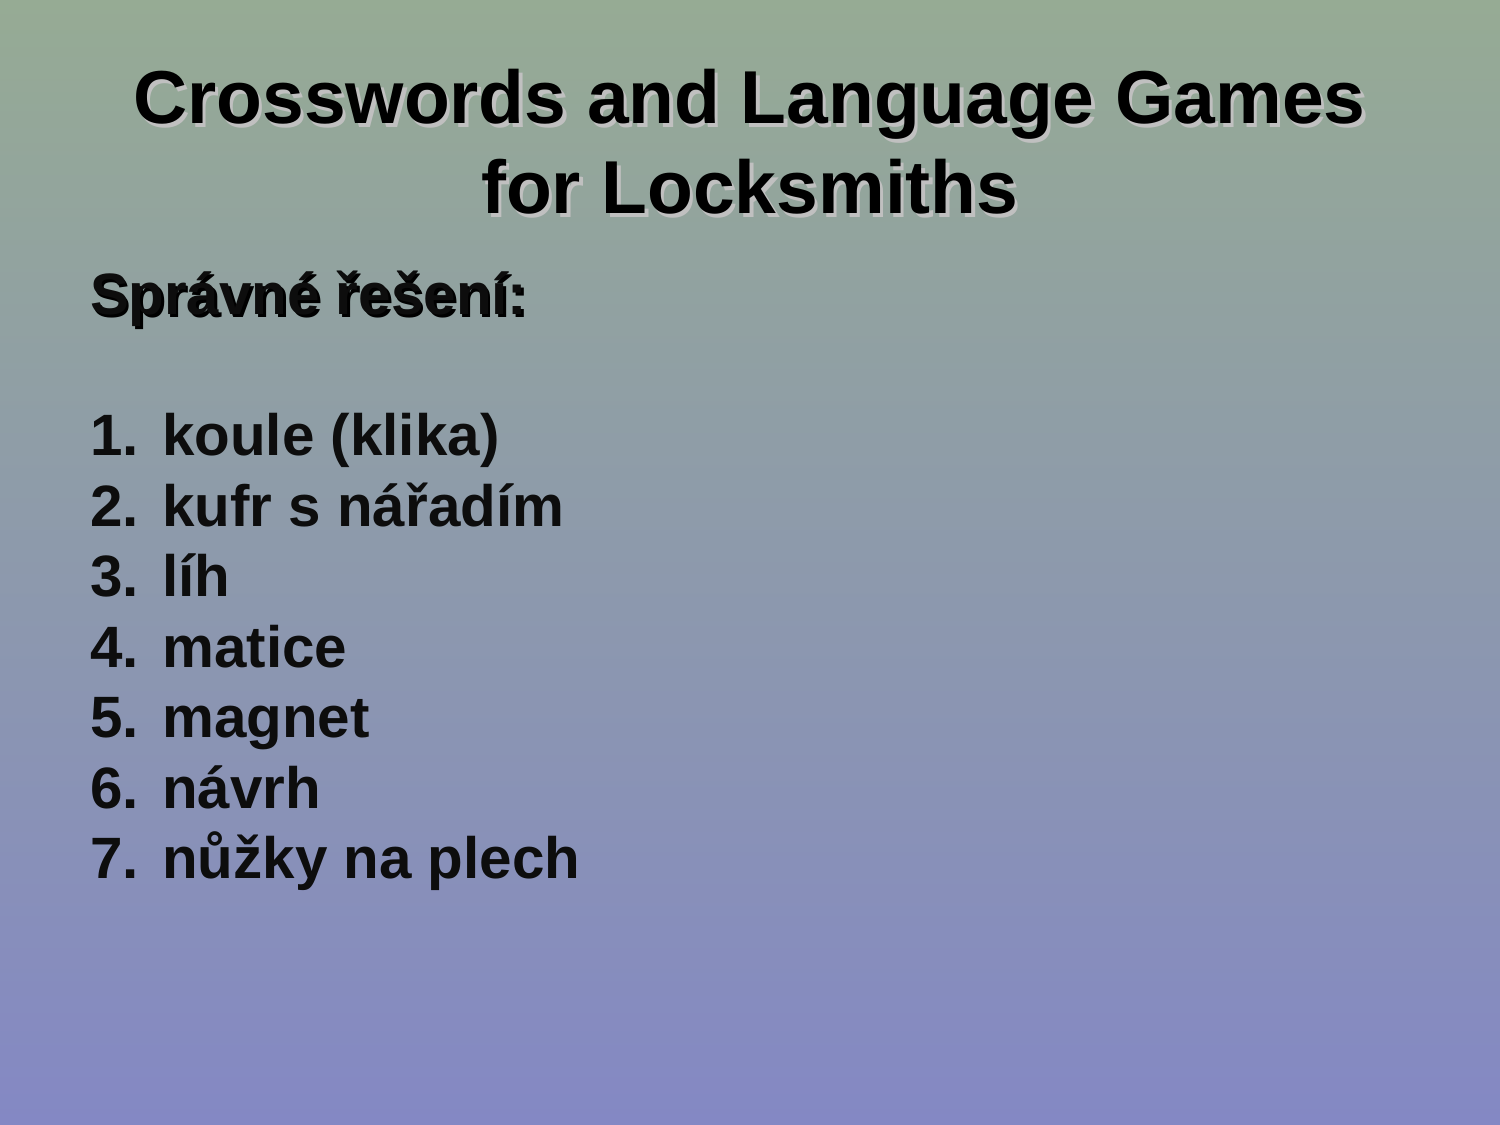

# Crosswords and Language Games for Locksmiths
Správné řešení:
 koule (klika)
 kufr s nářadím
 líh
 matice
 magnet
 návrh
 nůžky na plech